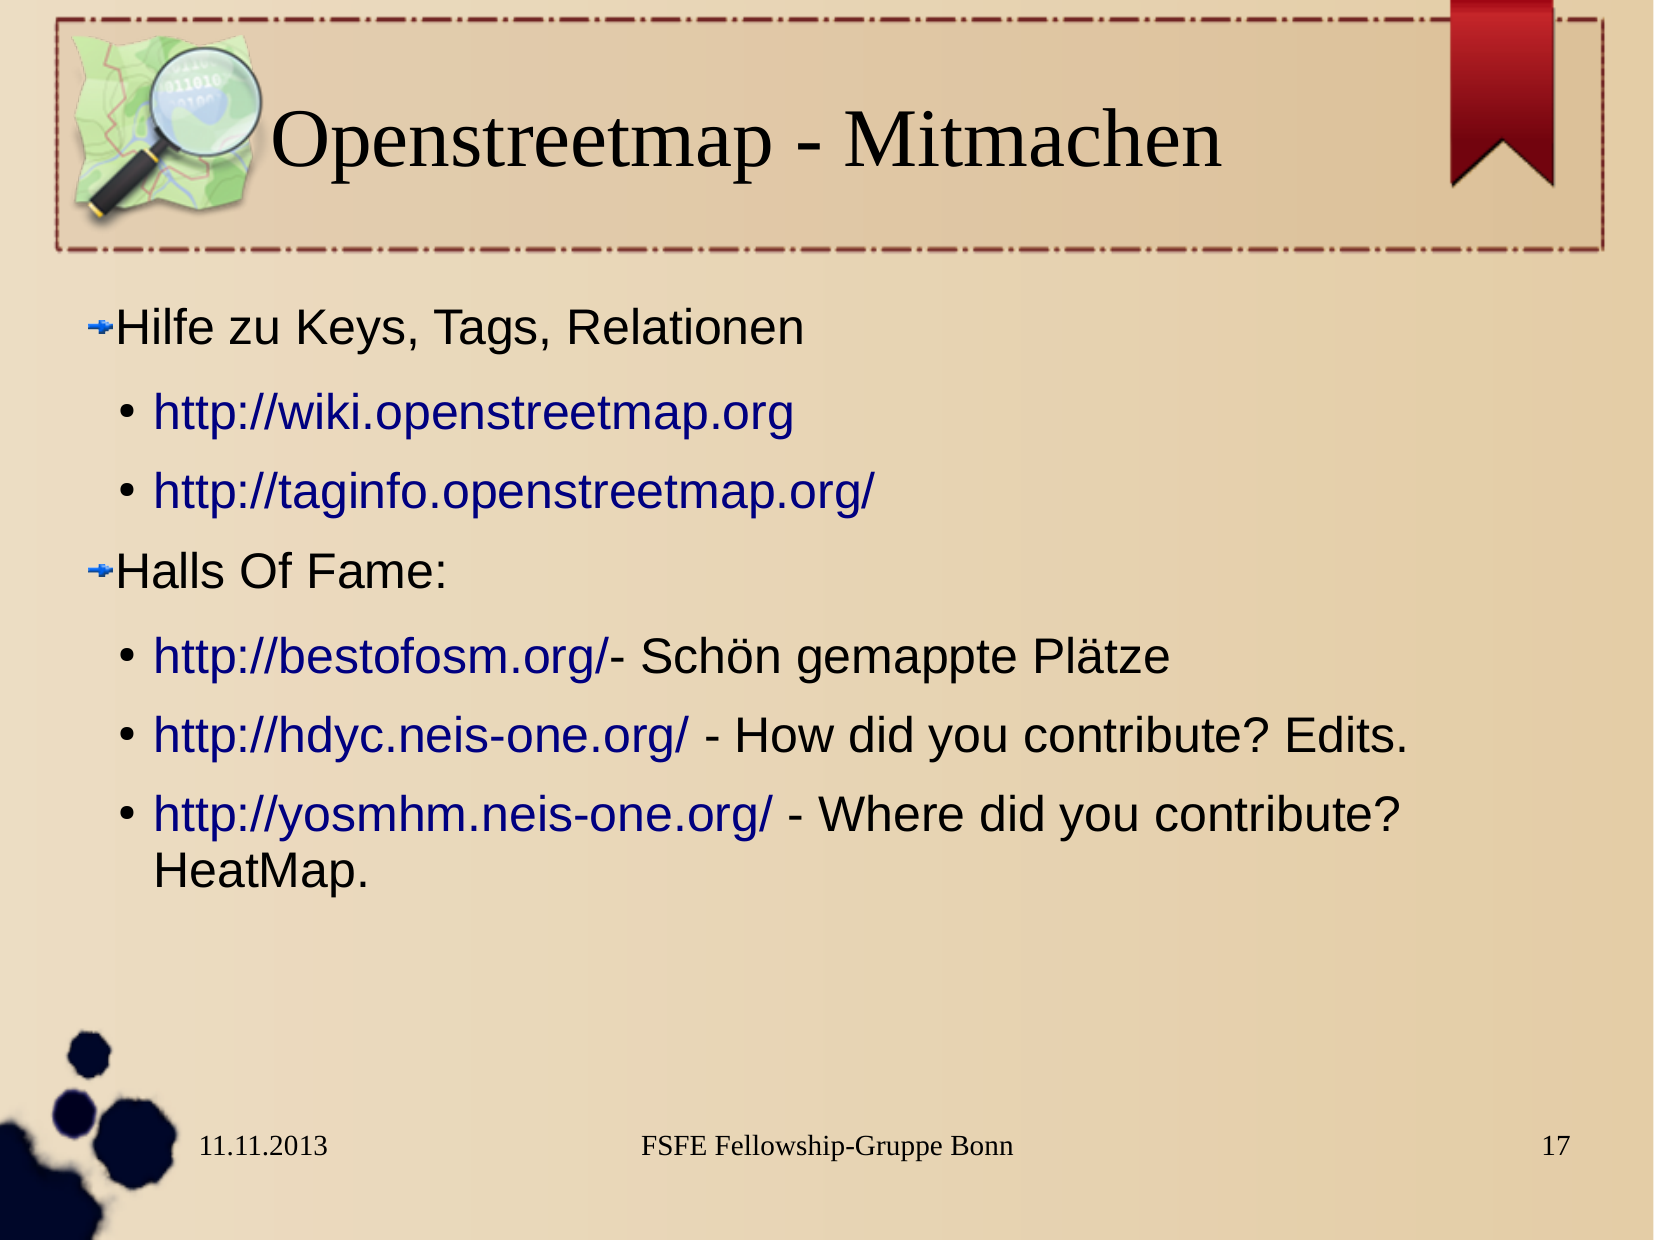

# Openstreetmap - Mitmachen
Hilfe zu Keys, Tags, Relationen
http://wiki.openstreetmap.org
http://taginfo.openstreetmap.org/
Halls Of Fame:
http://bestofosm.org/- Schön gemappte Plätze
http://hdyc.neis-one.org/ - How did you contribute? Edits.
http://yosmhm.neis-one.org/ - Where did you contribute? HeatMap.
 11.11.2013
FSFE Fellowship-Gruppe Bonn
17